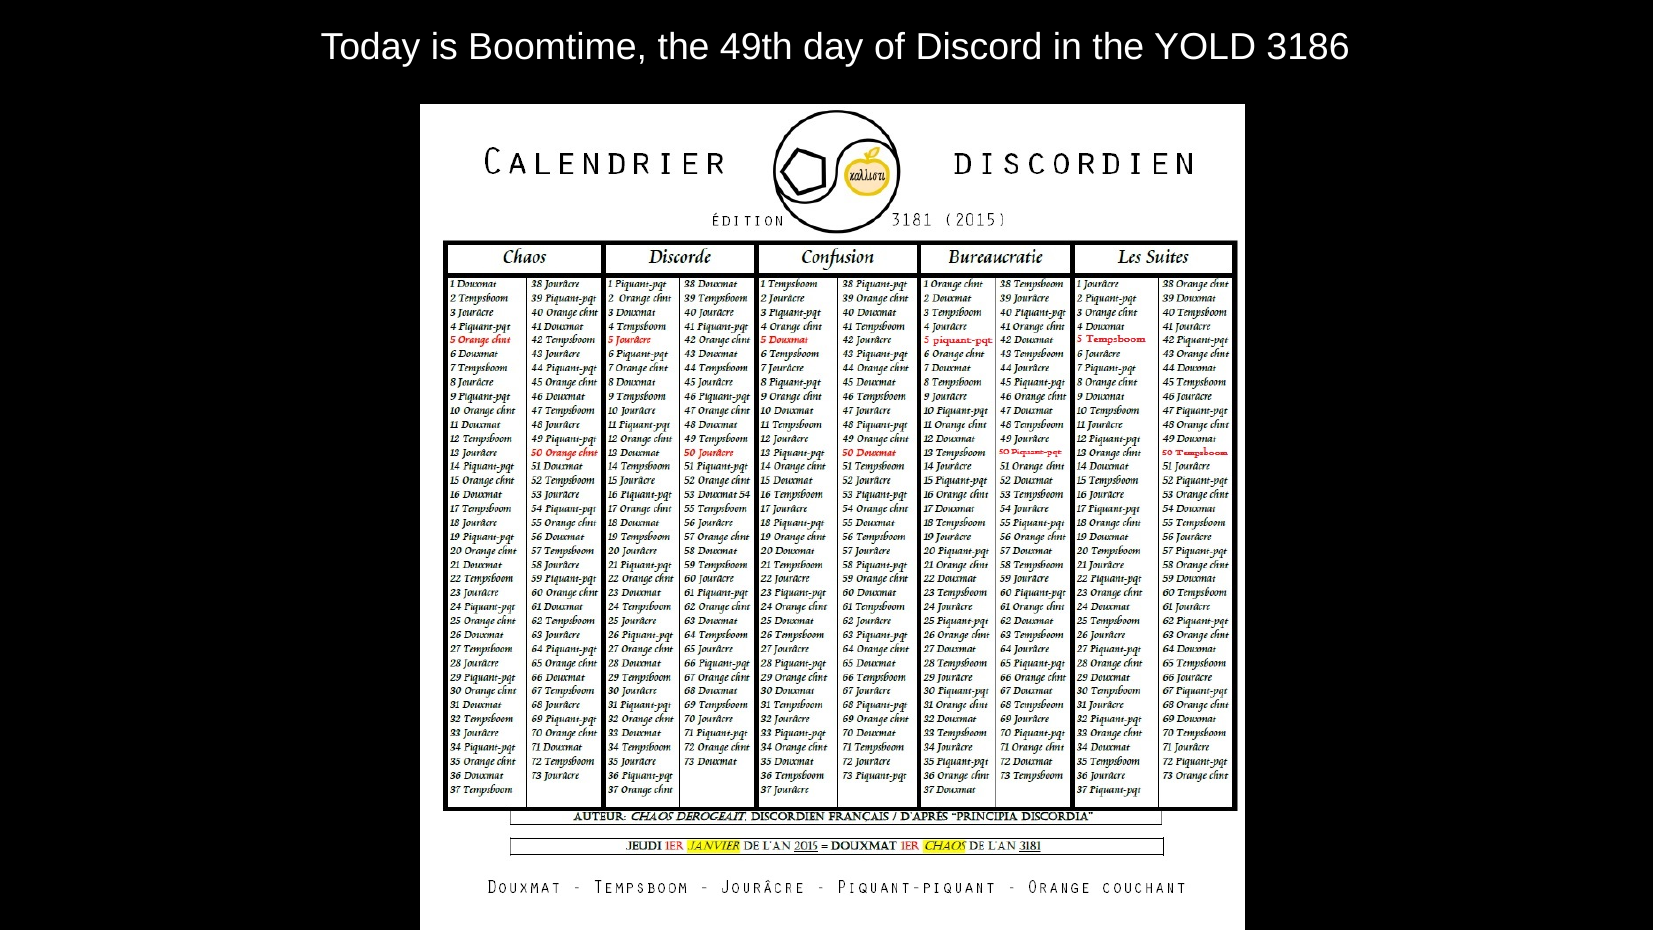

Today is Boomtime, the 49th day of Discord in the YOLD 3186